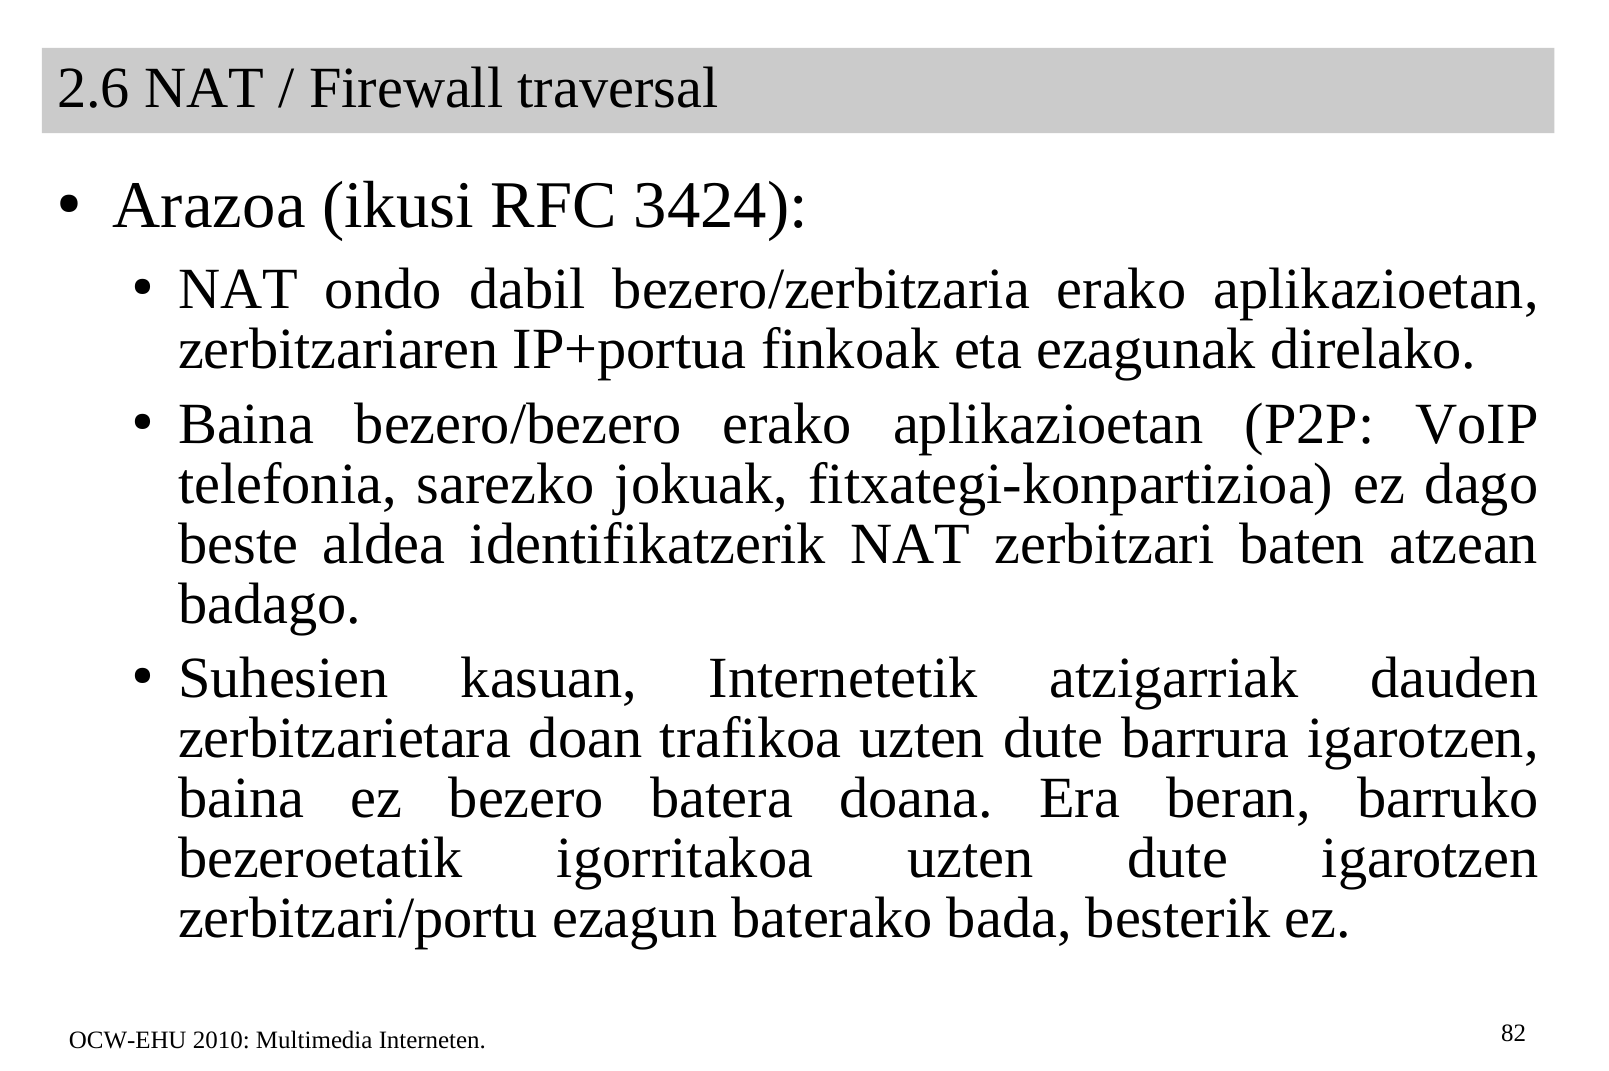

# 2.6 NAT / Firewall traversal
Arazoa (ikusi RFC 3424):
NAT ondo dabil bezero/zerbitzaria erako aplikazioetan, zerbitzariaren IP+portua finkoak eta ezagunak direlako.
Baina bezero/bezero erako aplikazioetan (P2P: VoIP telefonia, sarezko jokuak, fitxategi-konpartizioa) ez dago beste aldea identifikatzerik NAT zerbitzari baten atzean badago.
Suhesien kasuan, Internetetik atzigarriak dauden zerbitzarietara doan trafikoa uzten dute barrura igarotzen, baina ez bezero batera doana. Era beran, barruko bezeroetatik igorritakoa uzten dute igarotzen zerbitzari/portu ezagun baterako bada, besterik ez.
82